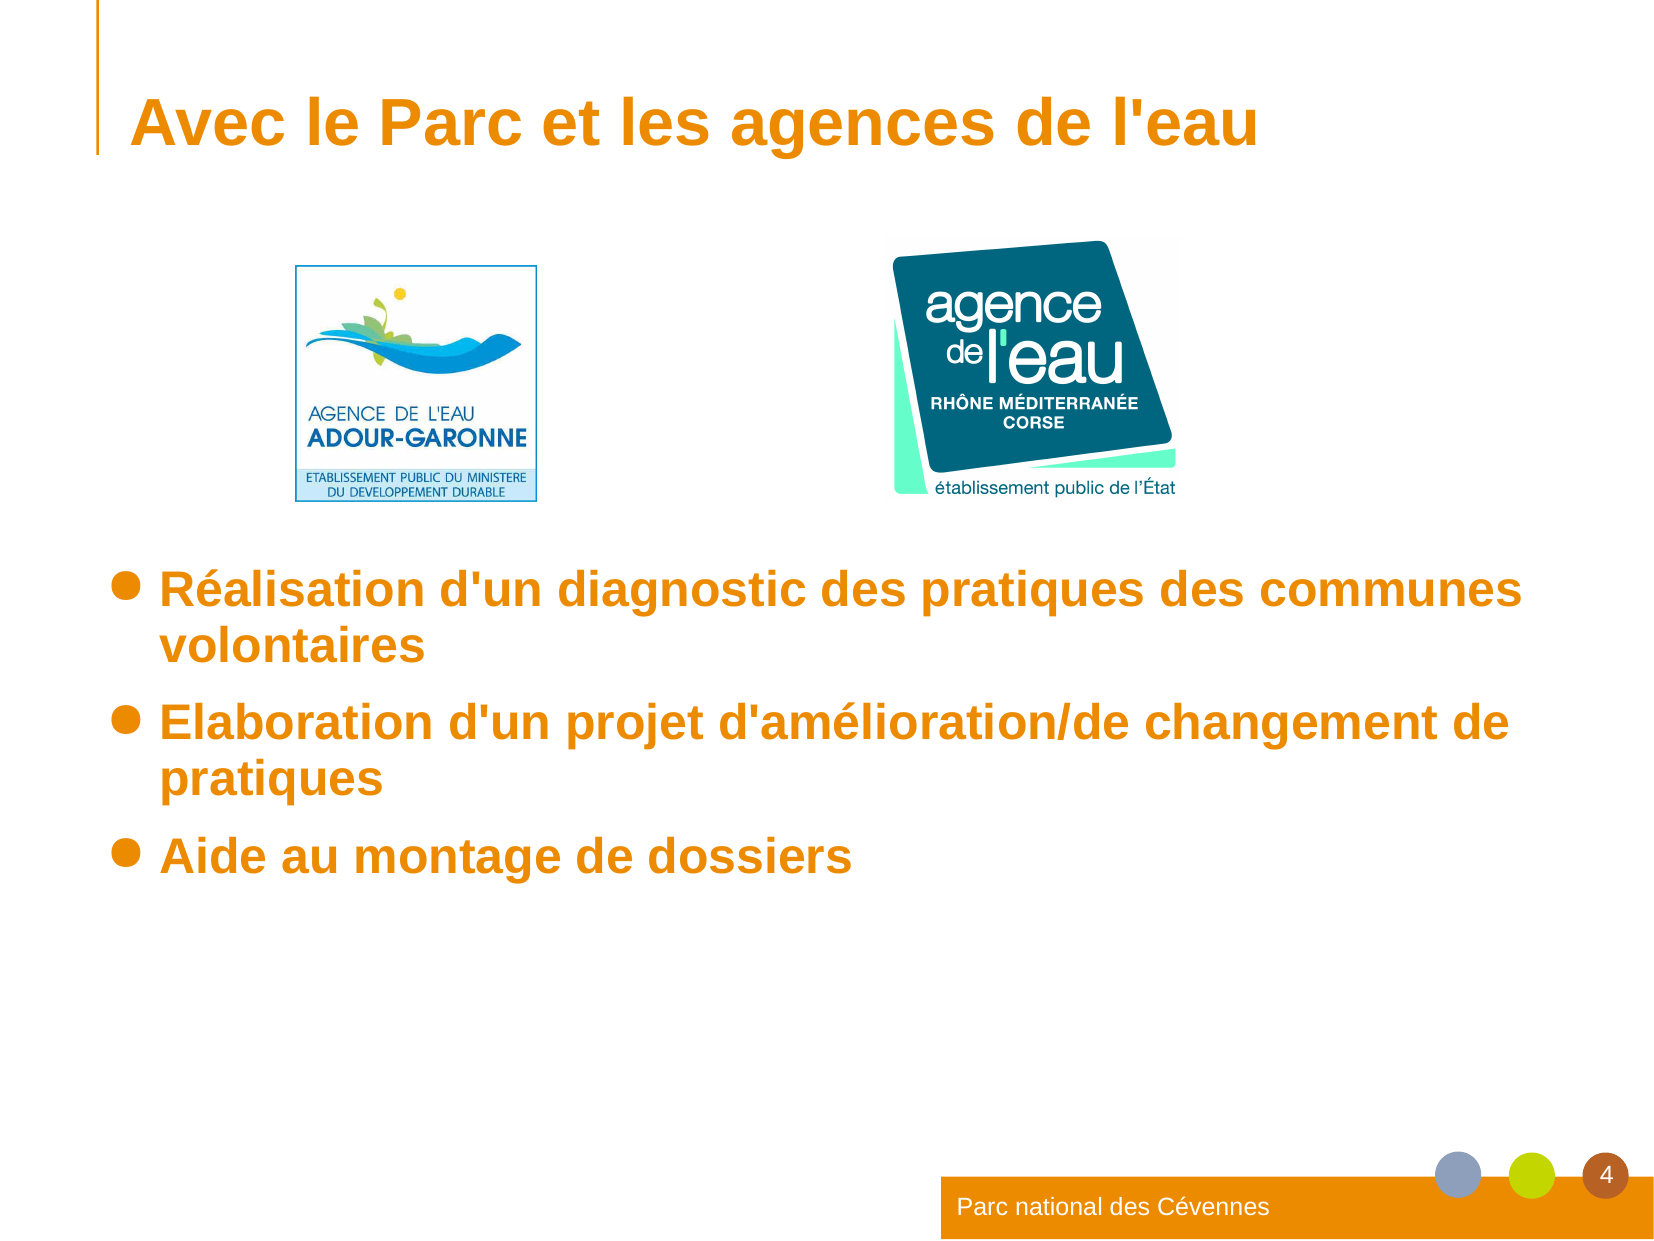

# Avec le Parc et les agences de l'eau
Réalisation d'un diagnostic des pratiques des communes volontaires
Elaboration d'un projet d'amélioration/de changement de pratiques
Aide au montage de dossiers